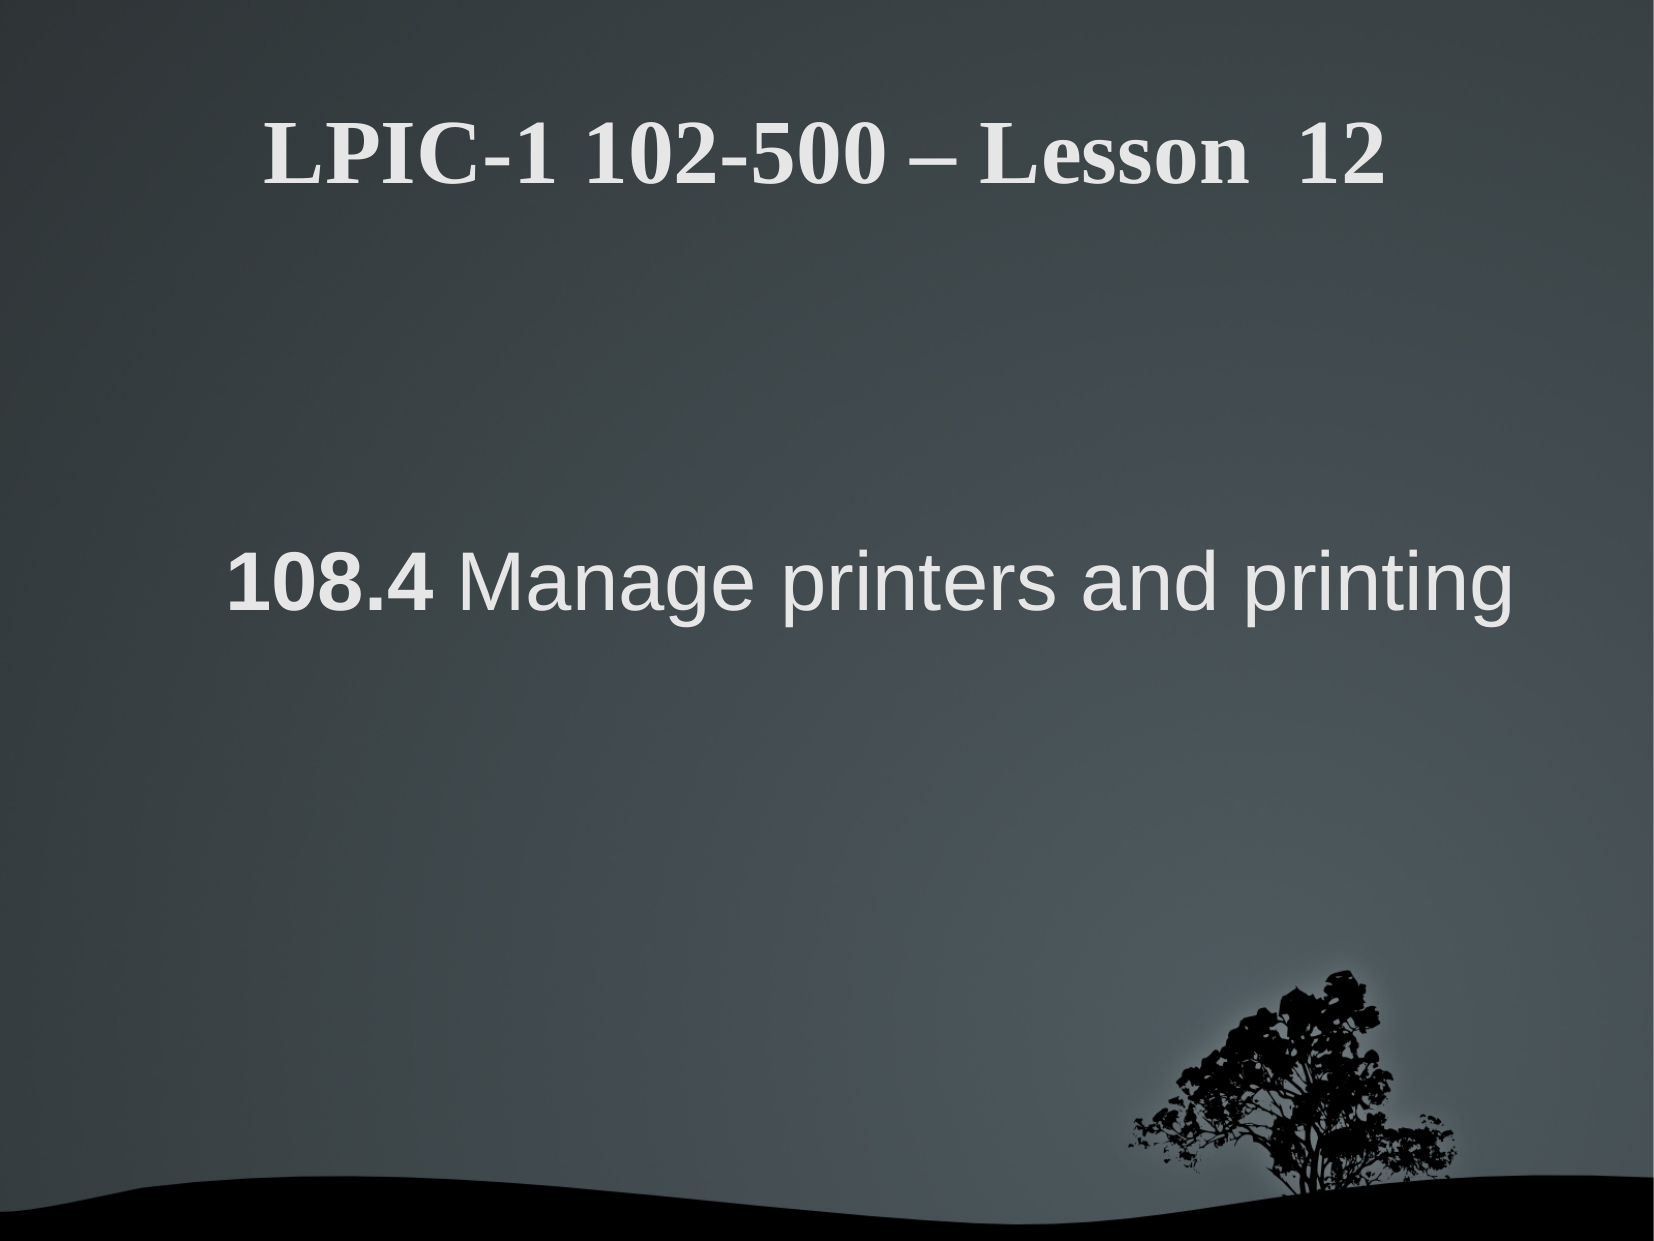

# LPIC-1 102-500 – Lesson 12
108.4 Manage printers and printing